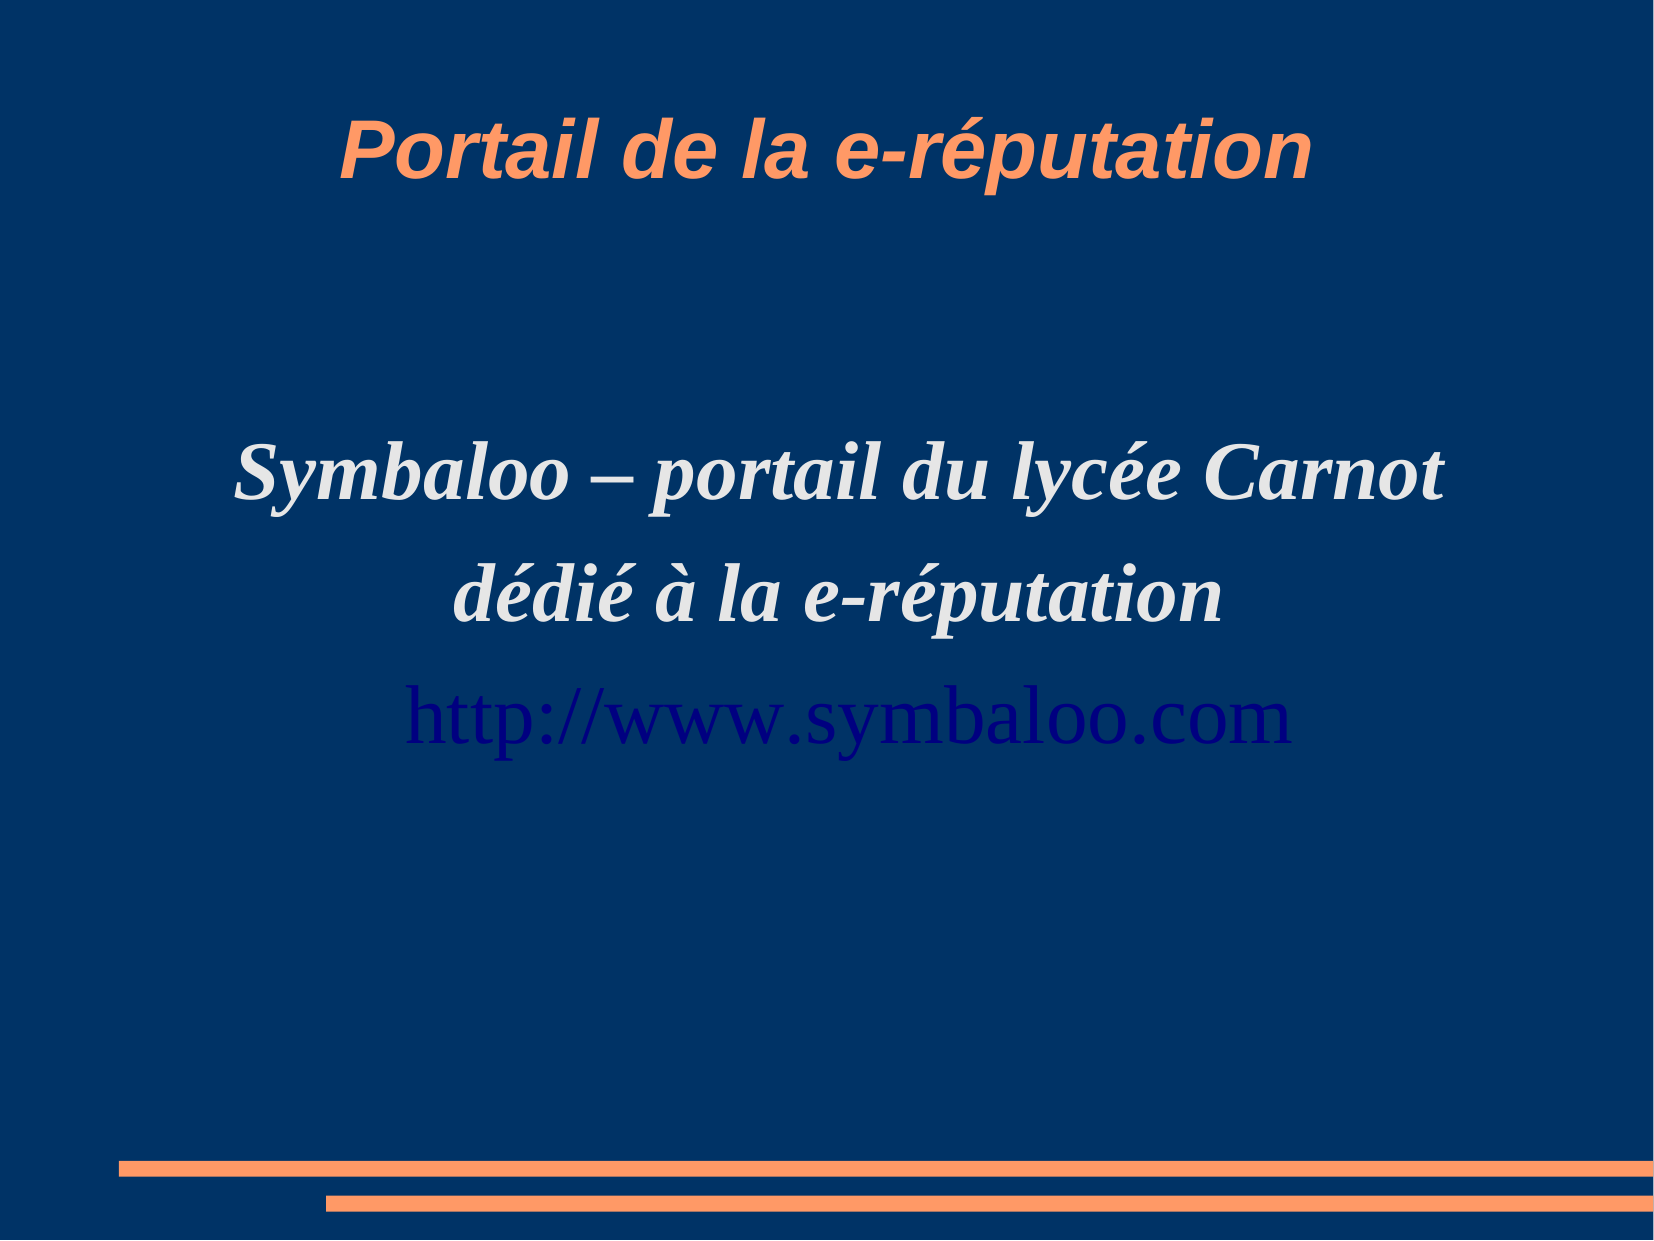

# Portail de la e-réputation
Symbaloo – portail du lycée Carnot
dédié à la e-réputation
http://www.symbaloo.com